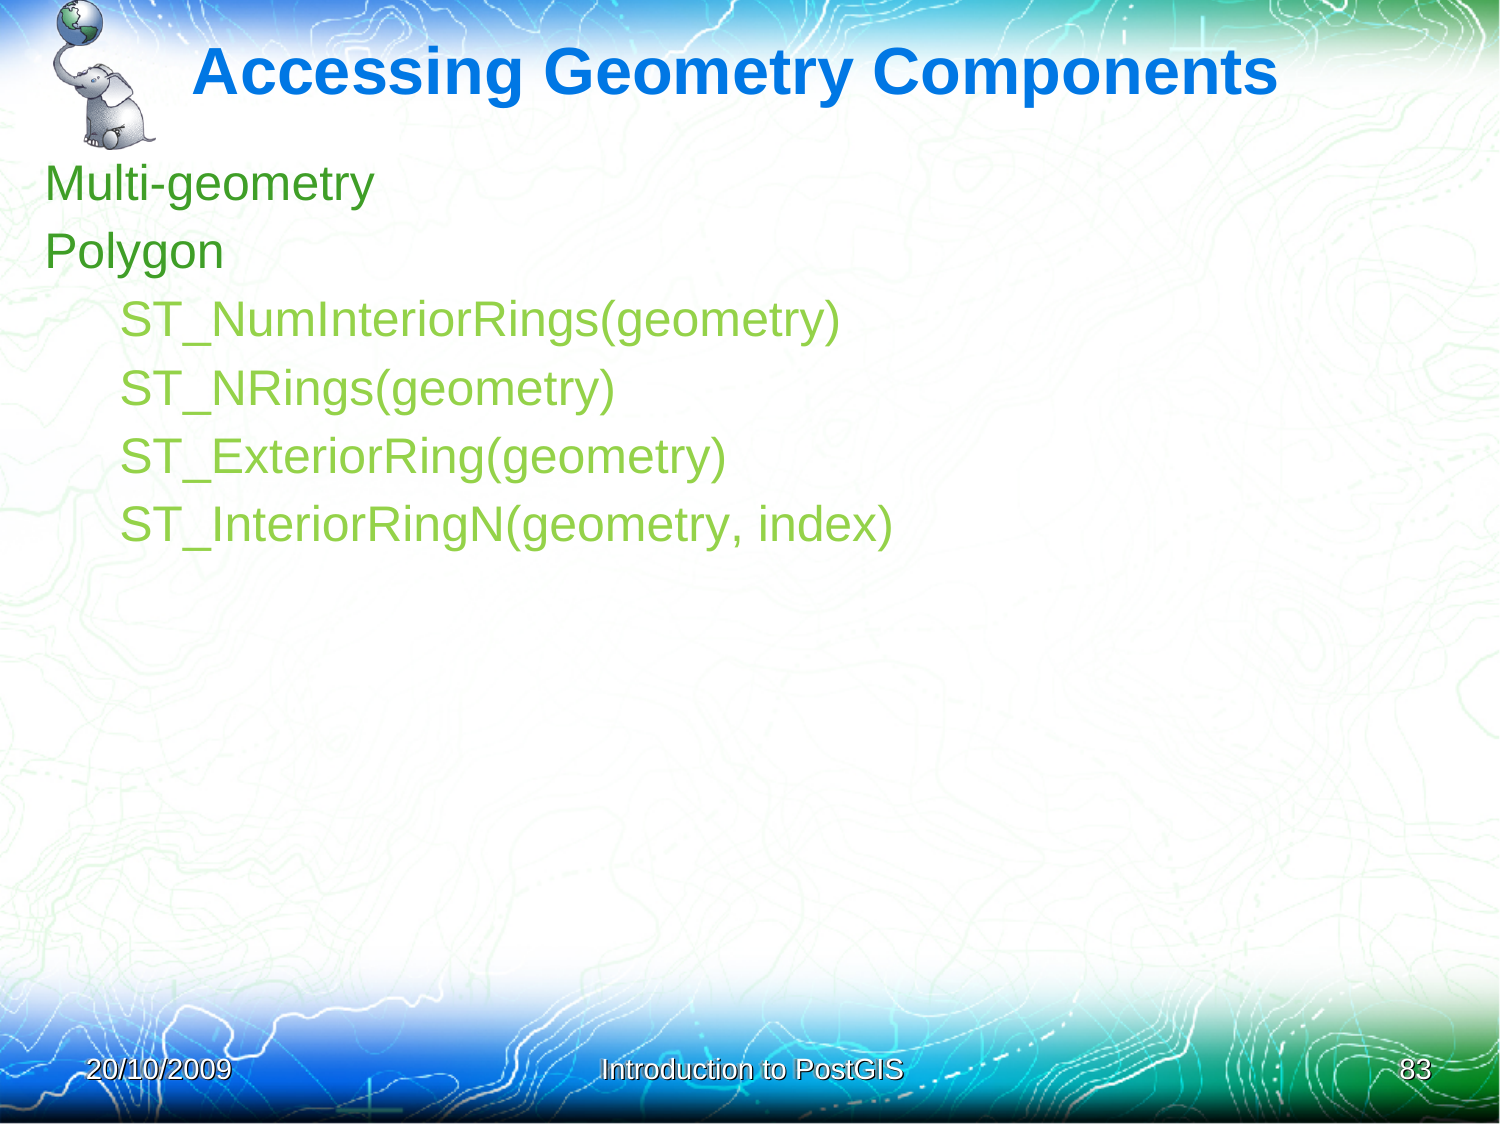

# Accessing Geometry Components
Multi-geometry
Polygon
ST_NumInteriorRings(geometry)
ST_NRings(geometry)
ST_ExteriorRing(geometry)
ST_InteriorRingN(geometry, index)
20/10/2009
Introduction to PostGIS
83